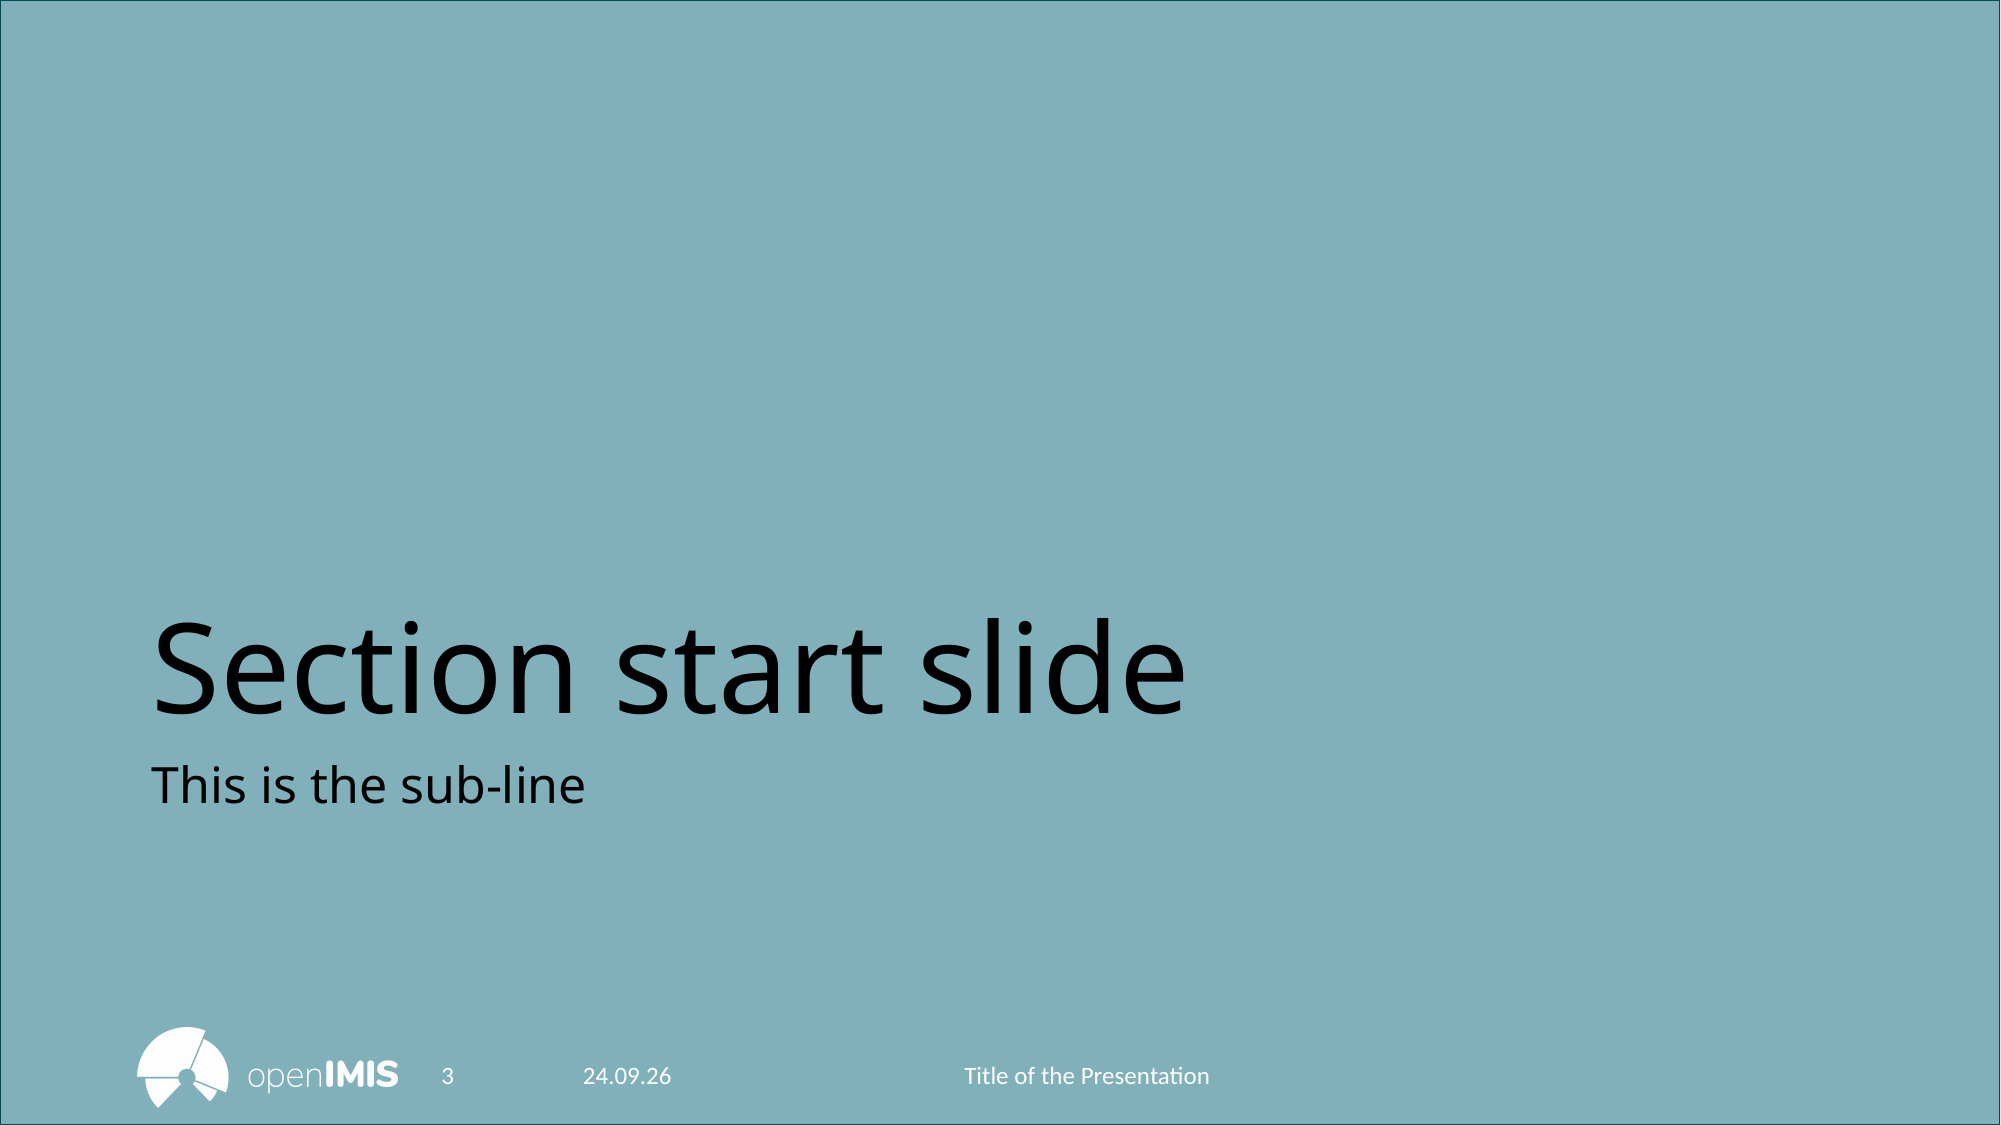

# Section start slide
This is the sub-line
Title of the Presentation